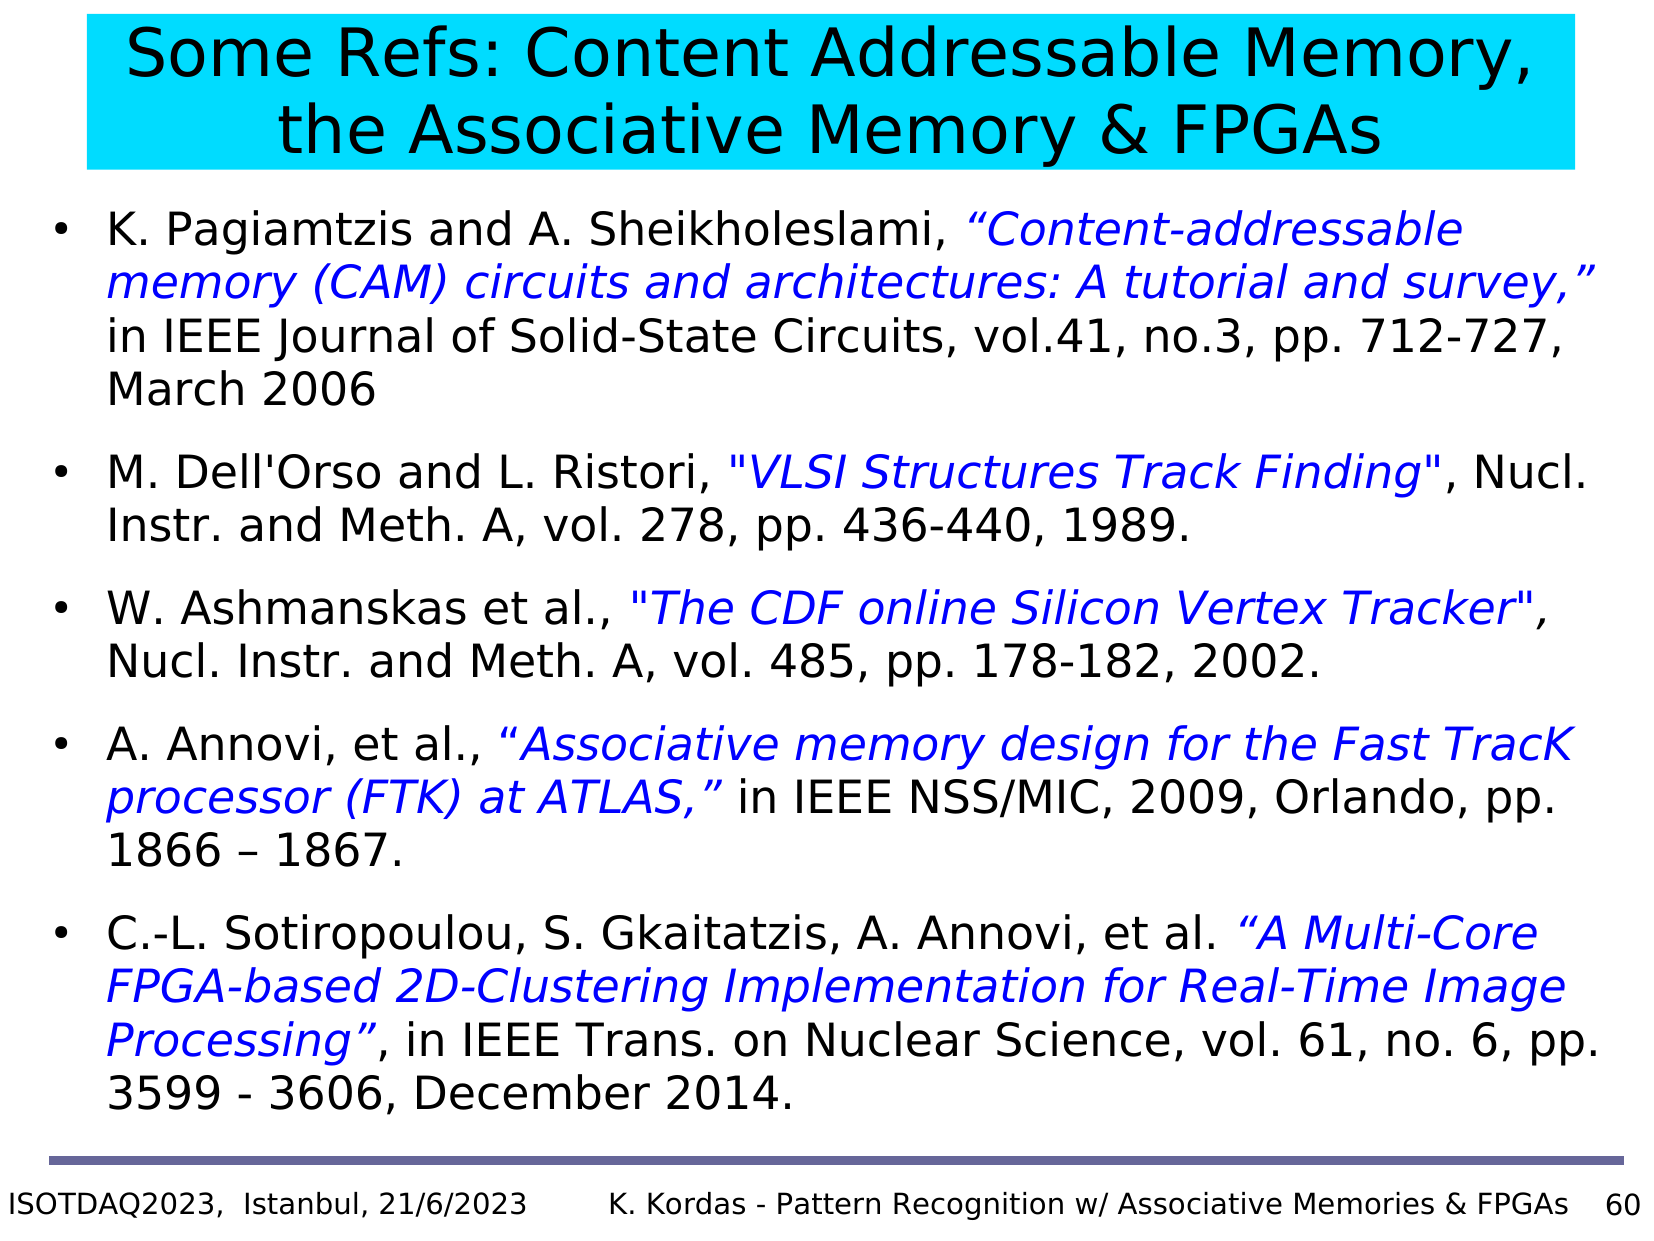

# Some Refs: Content Addressable Memory, the Associative Memory & FPGAs
K. Pagiamtzis and A. Sheikholeslami, “Content-addressable memory (CAM) circuits and architectures: A tutorial and survey,” in IEEE Journal of Solid-State Circuits, vol.41, no.3, pp. 712-727, March 2006
M. Dell'Orso and L. Ristori, "VLSI Structures Track Finding", Nucl. Instr. and Meth. A, vol. 278, pp. 436-440, 1989.
W. Ashmanskas et al., "The CDF online Silicon Vertex Tracker", Nucl. Instr. and Meth. A, vol. 485, pp. 178-182, 2002.
A. Annovi, et al., “Associative memory design for the Fast TracK processor (FTK) at ATLAS,” in IEEE NSS/MIC, 2009, Orlando, pp. 1866 – 1867.
C.-L. Sotiropoulou, S. Gkaitatzis, A. Annovi, et al. “A Multi-Core FPGA-based 2D-Clustering Implementation for Real-Time Image Processing”, in IEEE Trans. on Nuclear Science, vol. 61, no. 6, pp. 3599 - 3606, December 2014.
ISOTDAQ2023, Istanbul, 21/6/2023
K. Kordas - Pattern Recognition w/ Associative Memories & FPGAs
60